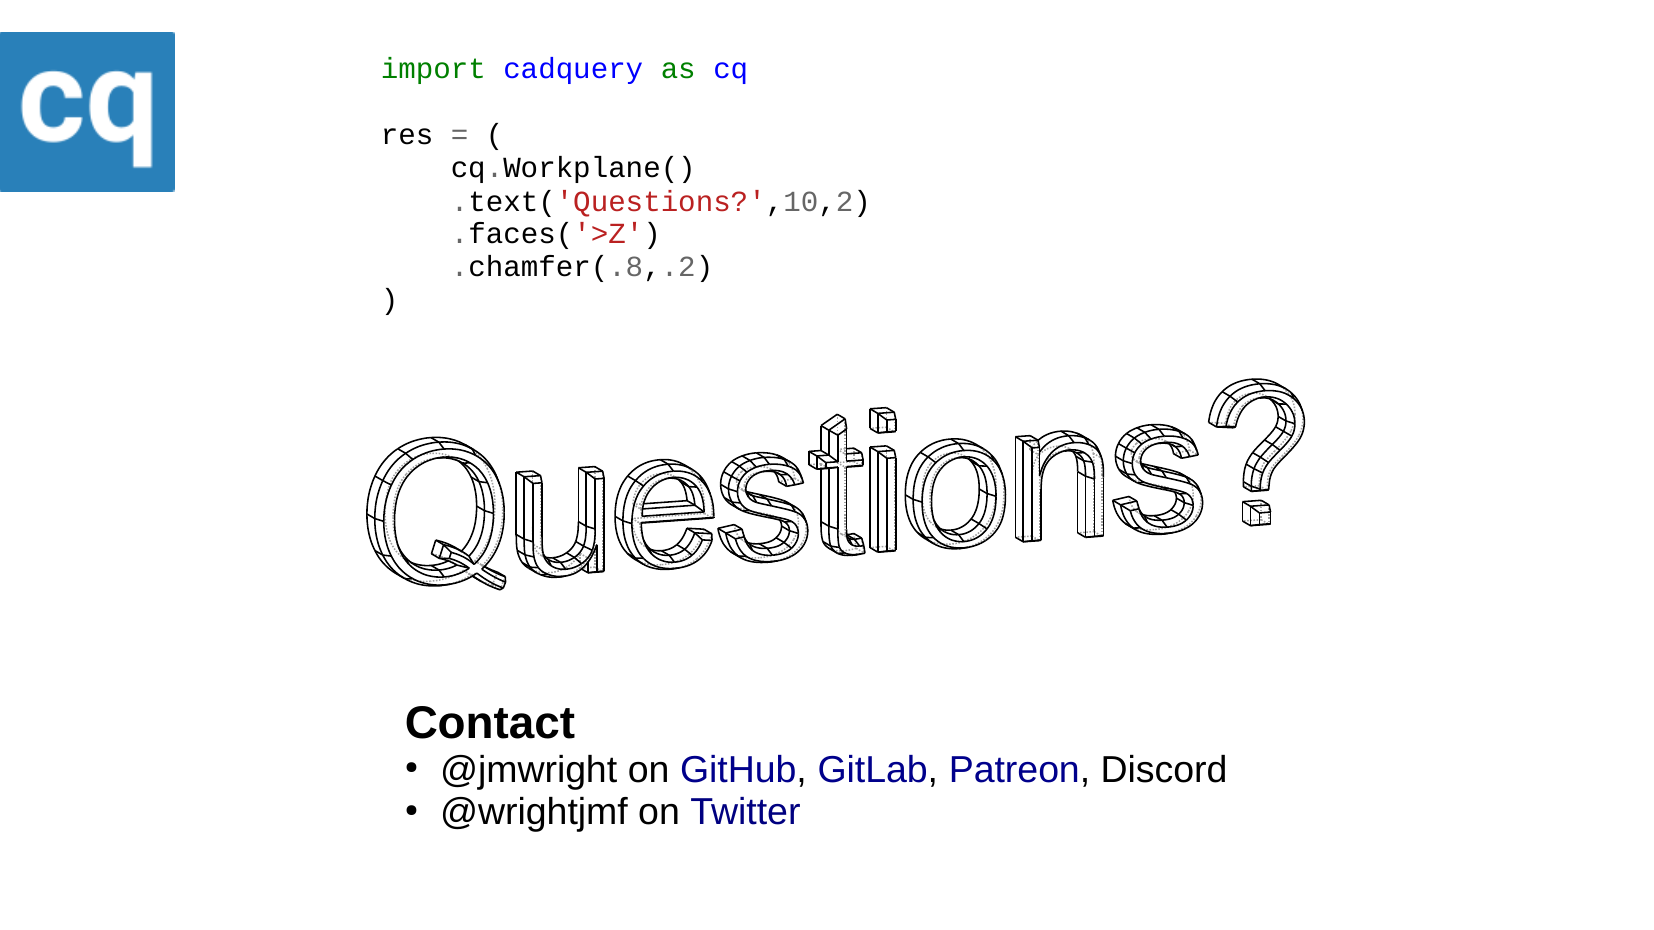

import cadquery as cq
res = (
 cq.Workplane()
 .text('Questions?',10,2)
 .faces('>Z')
 .chamfer(.8,.2)
)
Contact
@jmwright on GitHub, GitLab, Patreon, Discord
@wrightjmf on Twitter